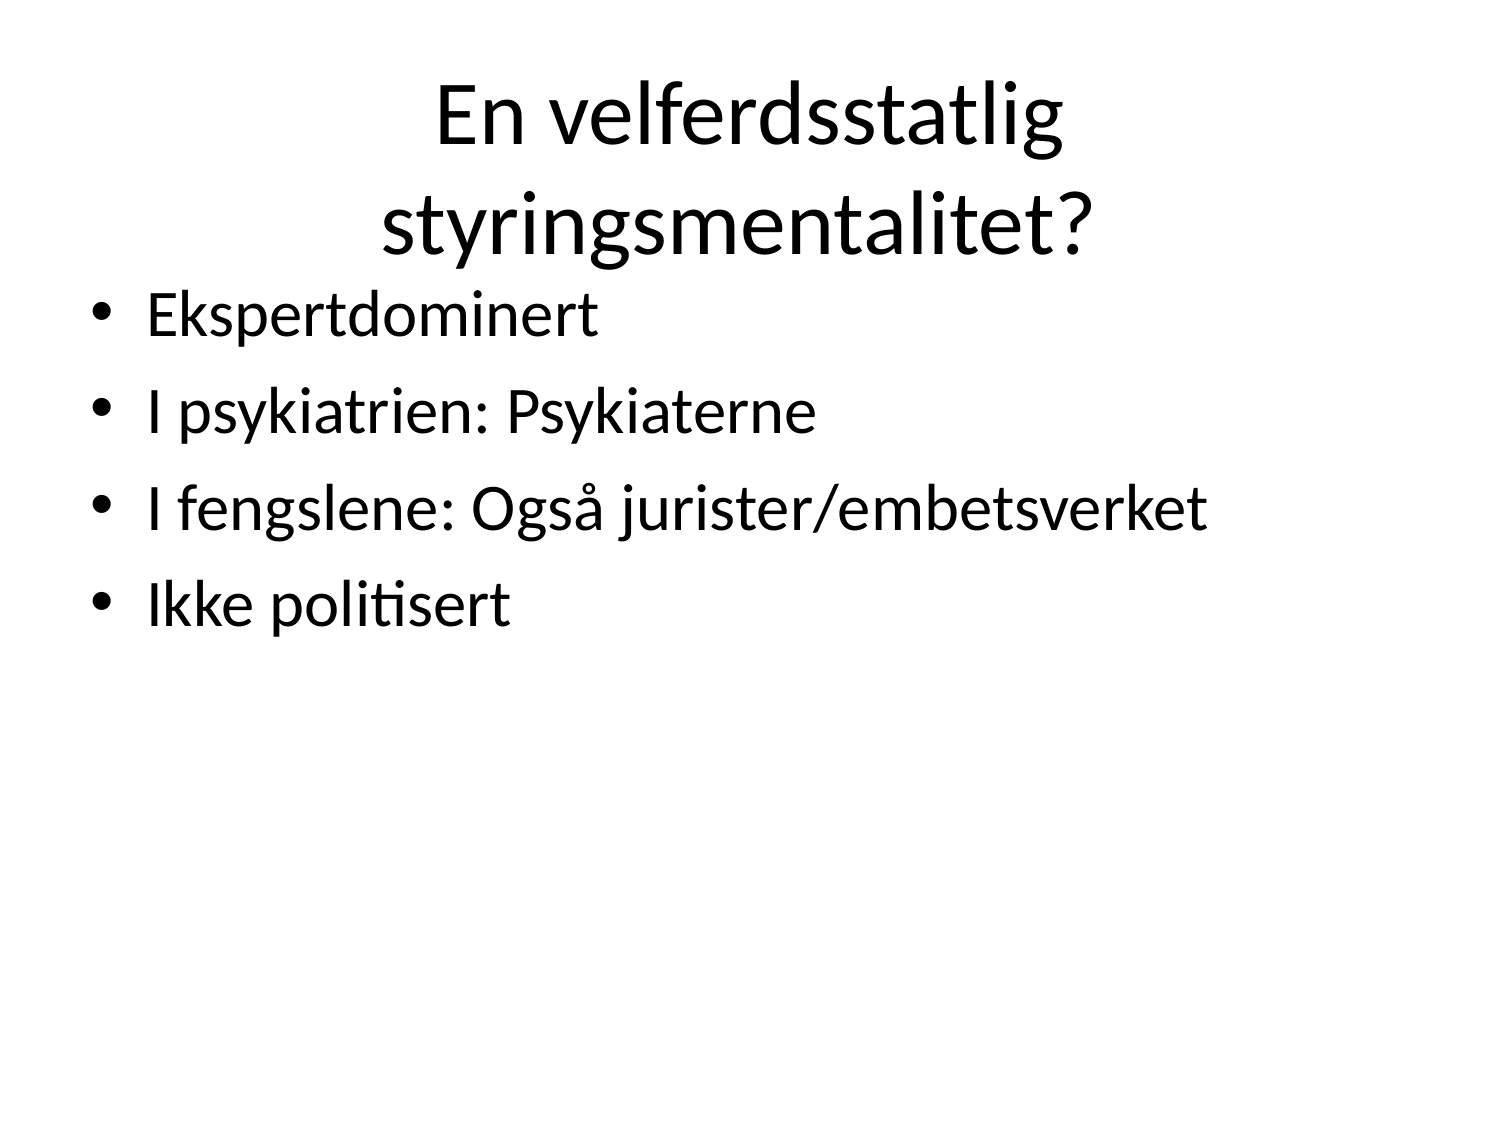

# En velferdsstatlig styringsmentalitet?
Ekspertdominert
I psykiatrien: Psykiaterne
I fengslene: Også jurister/embetsverket
Ikke politisert